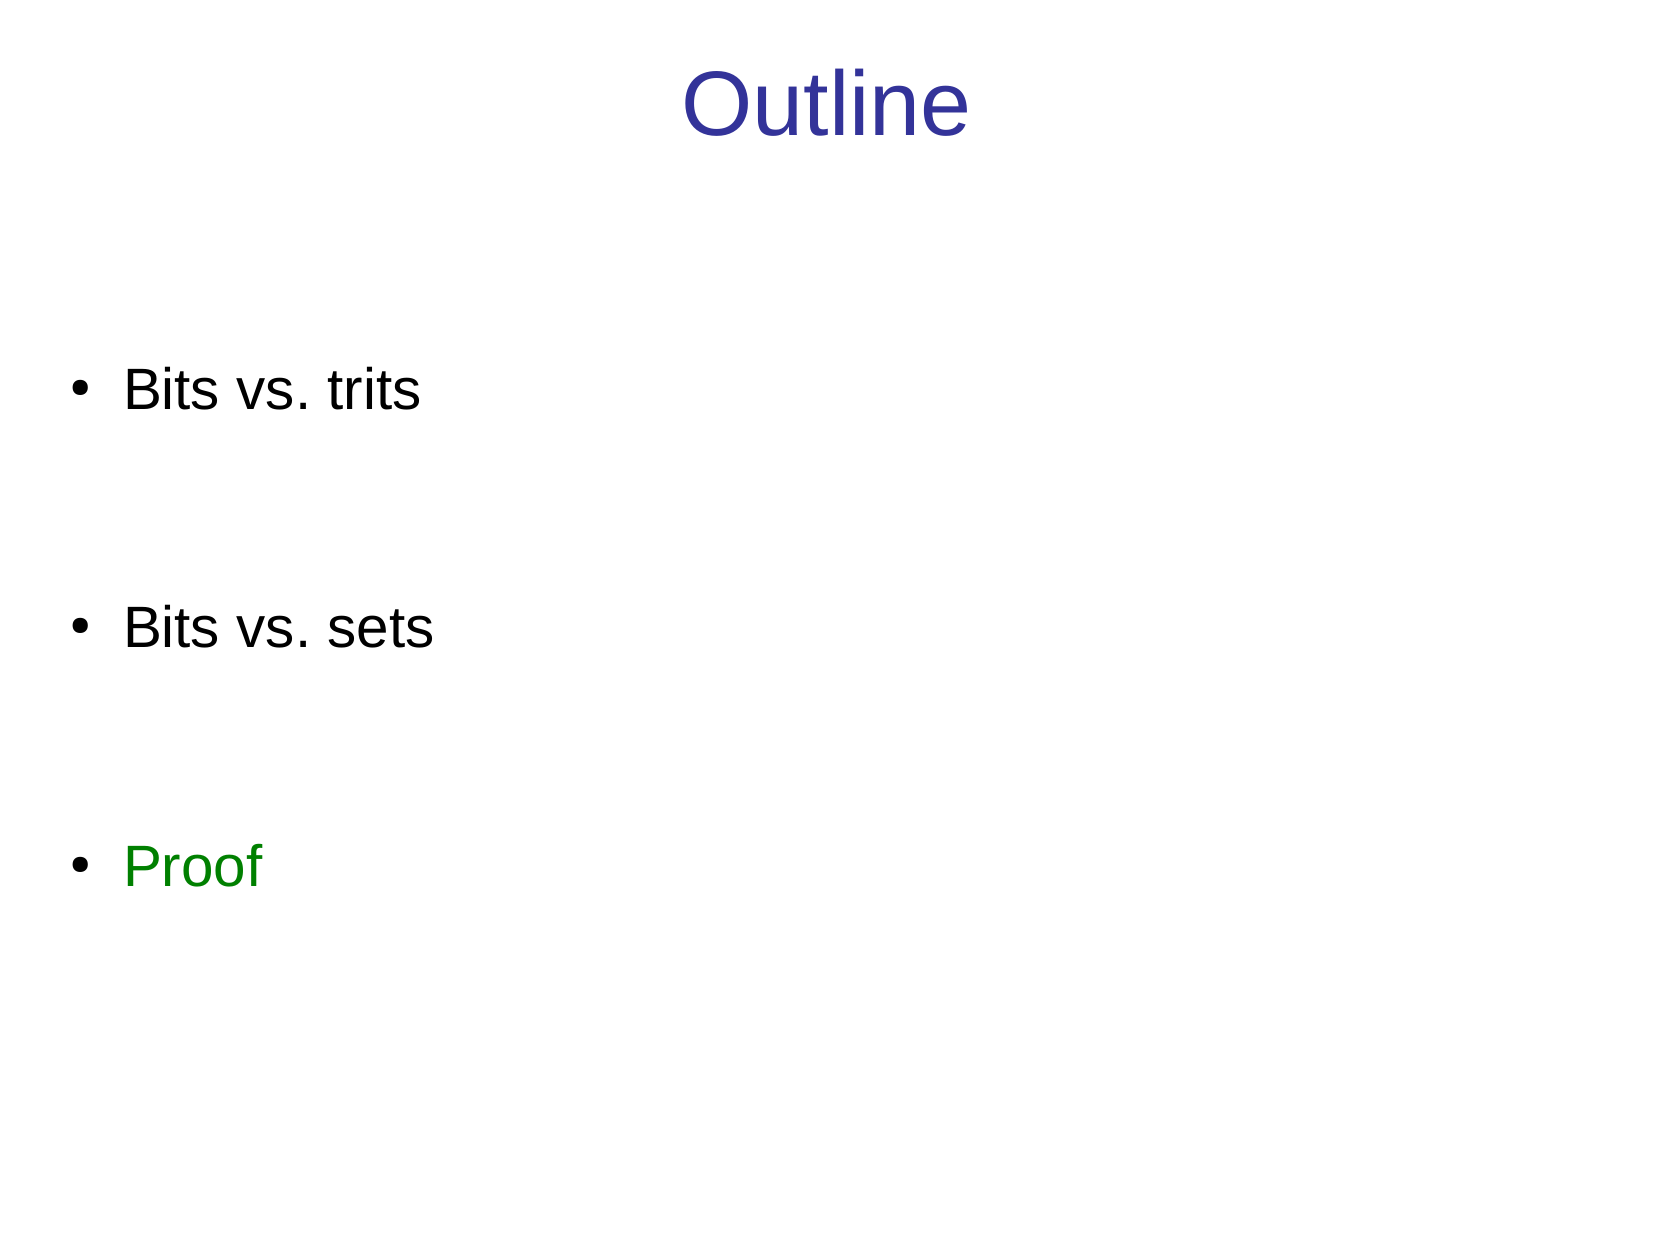

Outline
# Bits vs. trits
Bits vs. sets
Proof